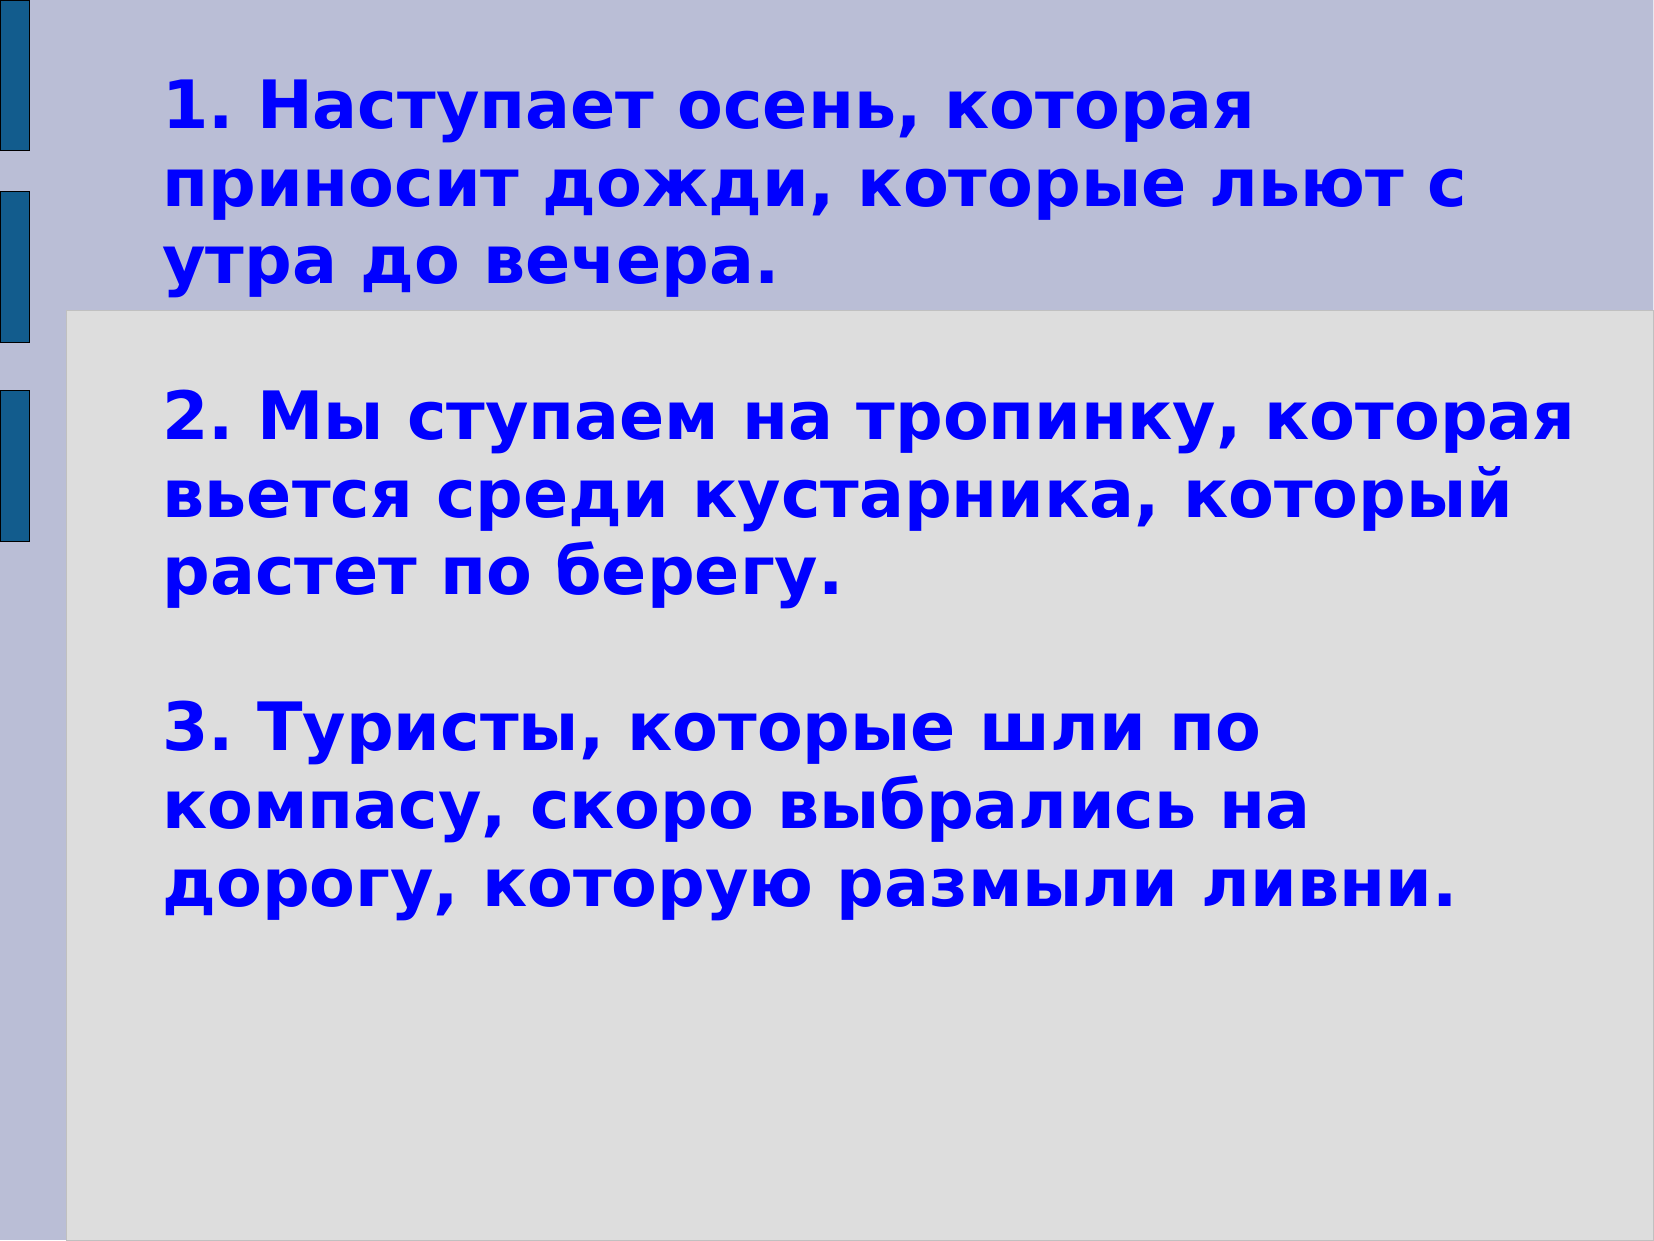

1. Наступает осень, которая приносит дожди, которые льют с утра до вечера.
2. Мы ступаем на тропинку, которая вьется среди кустарника, который растет по берегу.
3. Туристы, которые шли по компасу, скоро выбрались на дорогу, которую размыли ливни.